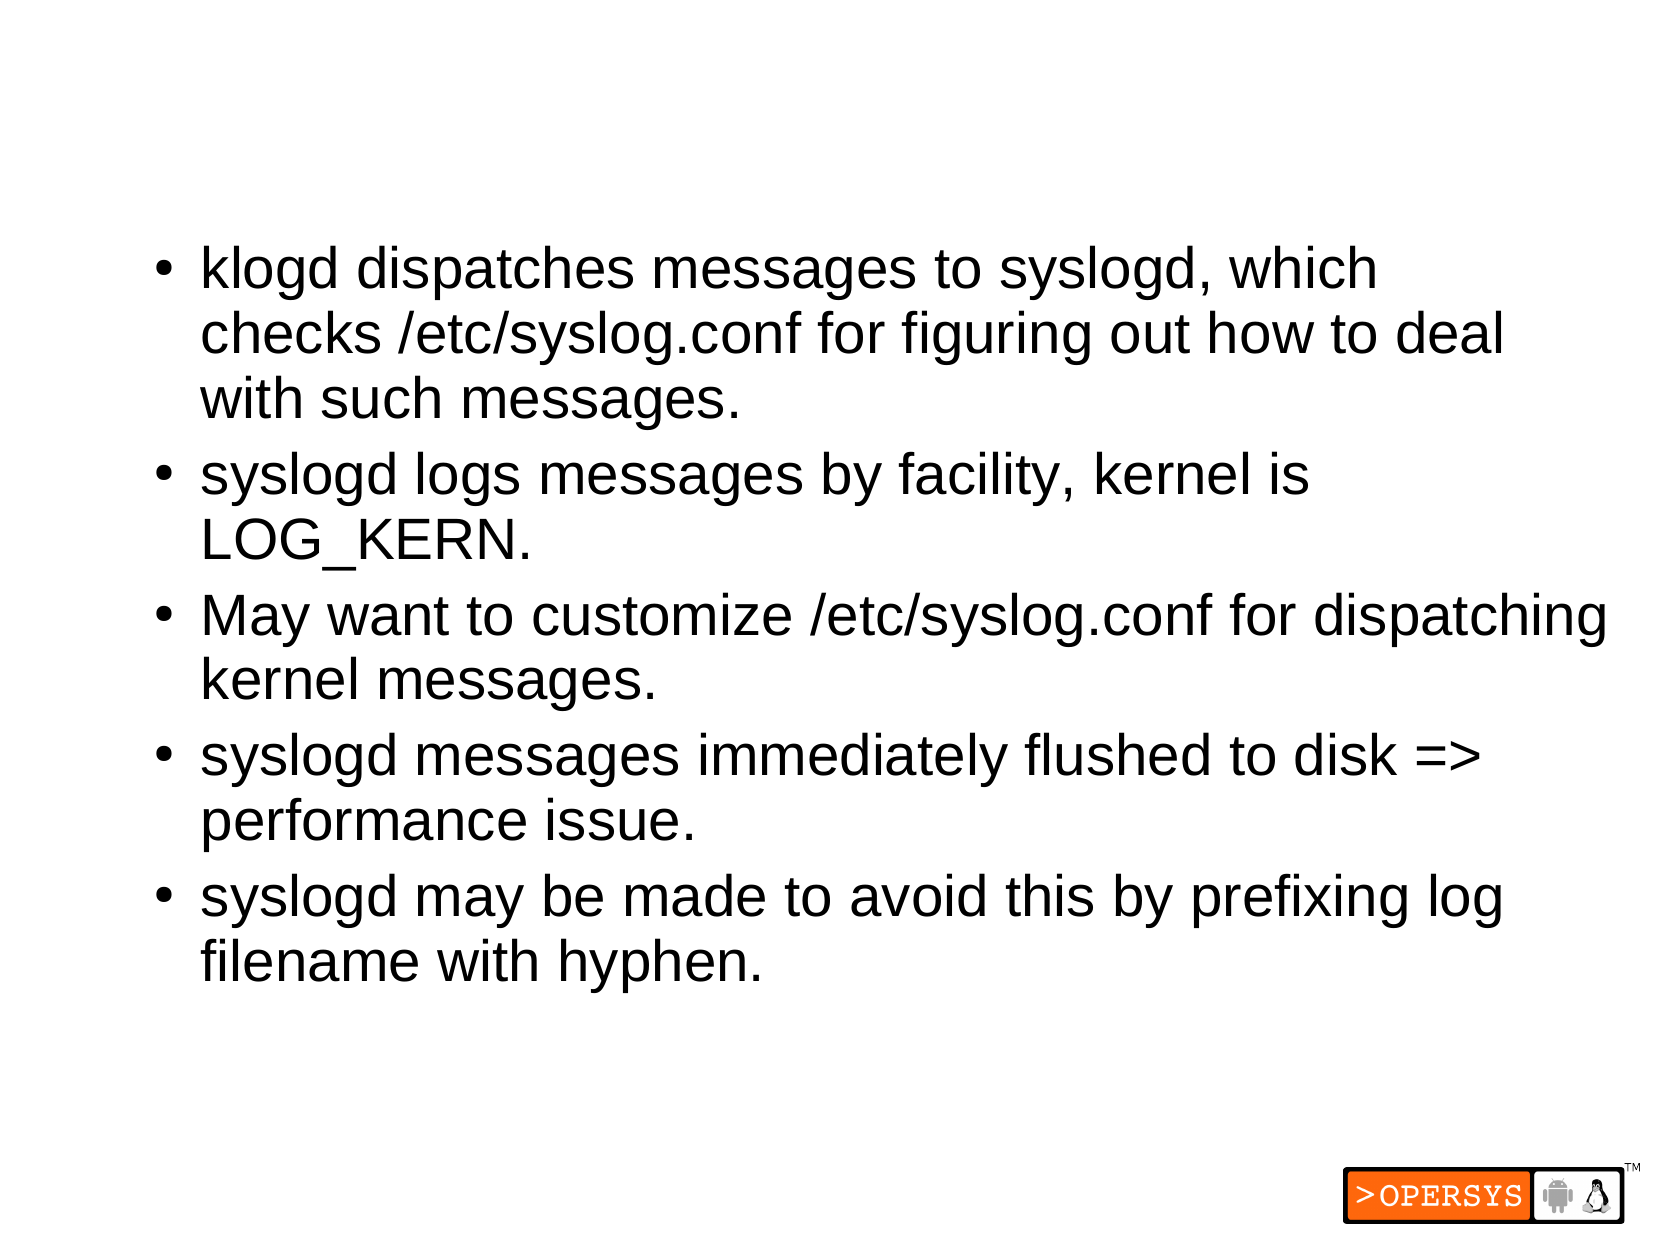

# klogd dispatches messages to syslogd, which checks /etc/syslog.conf for figuring out how to deal with such messages.
syslogd logs messages by facility, kernel is LOG_KERN.
May want to customize /etc/syslog.conf for dispatching kernel messages.
syslogd messages immediately flushed to disk => performance issue.
syslogd may be made to avoid this by prefixing log filename with hyphen.